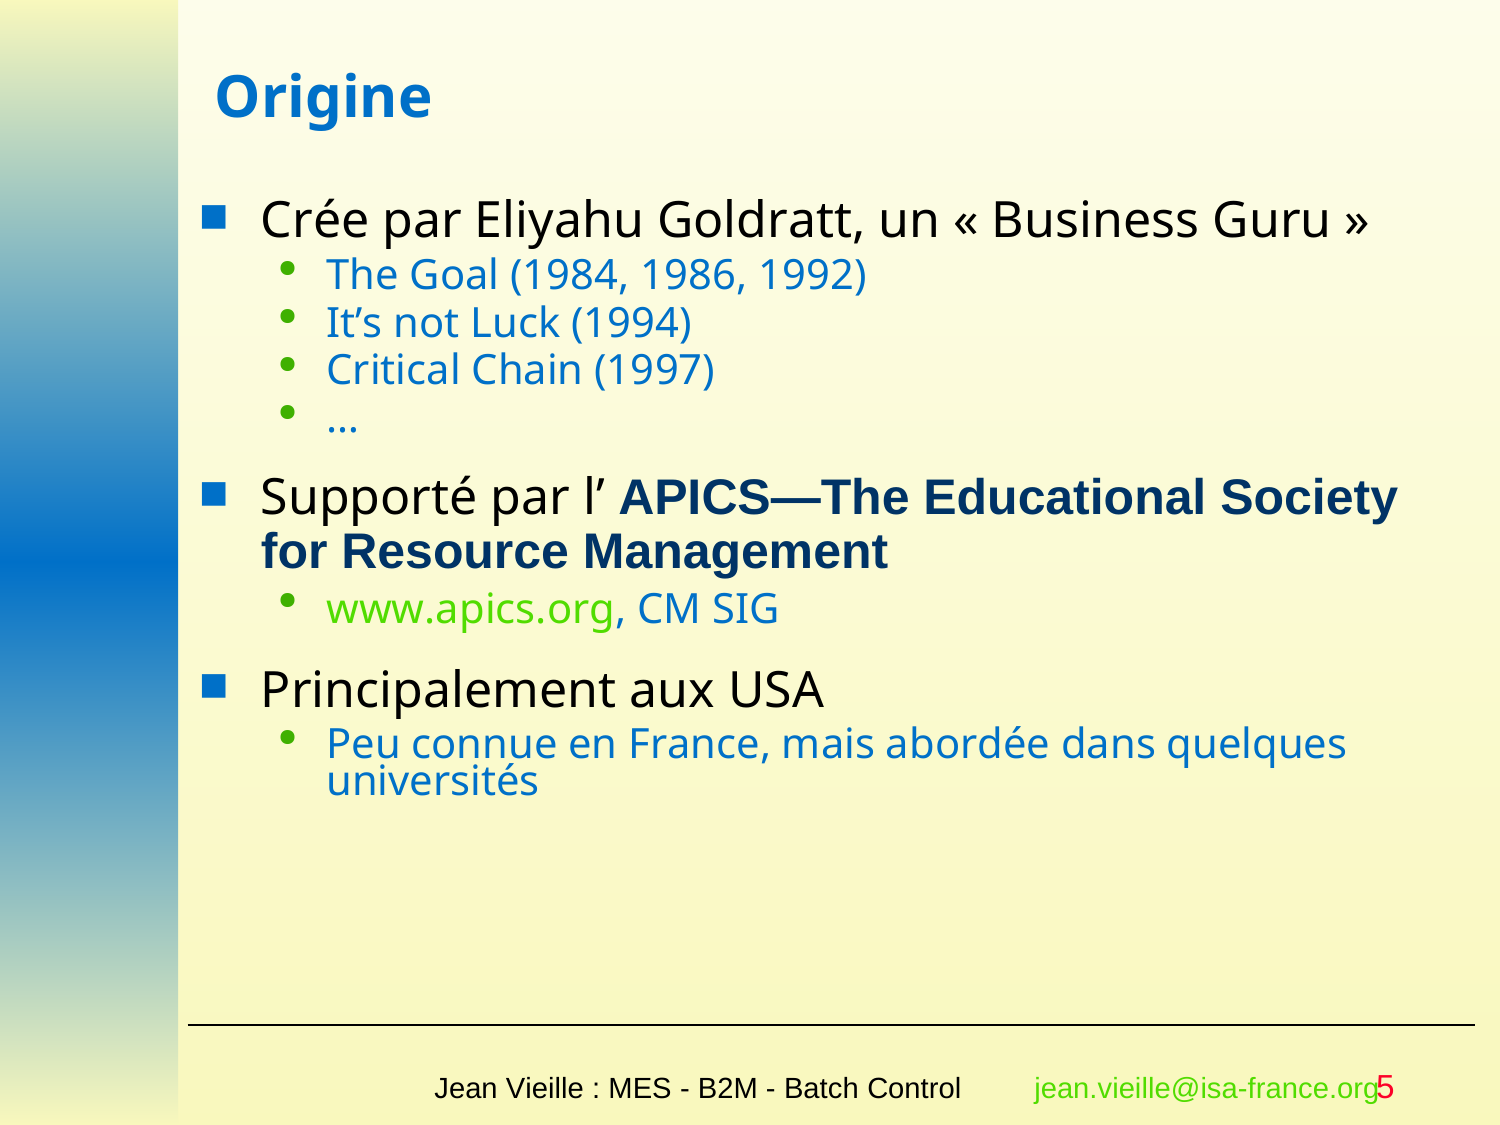

# Origine
Crée par Eliyahu Goldratt, un « Business Guru »
The Goal (1984, 1986, 1992)
It’s not Luck (1994)
Critical Chain (1997)
…
Supporté par l’ APICS—The Educational Society  for Resource Management
www.apics.org, CM SIG
Principalement aux USA
Peu connue en France, mais abordée dans quelques universités